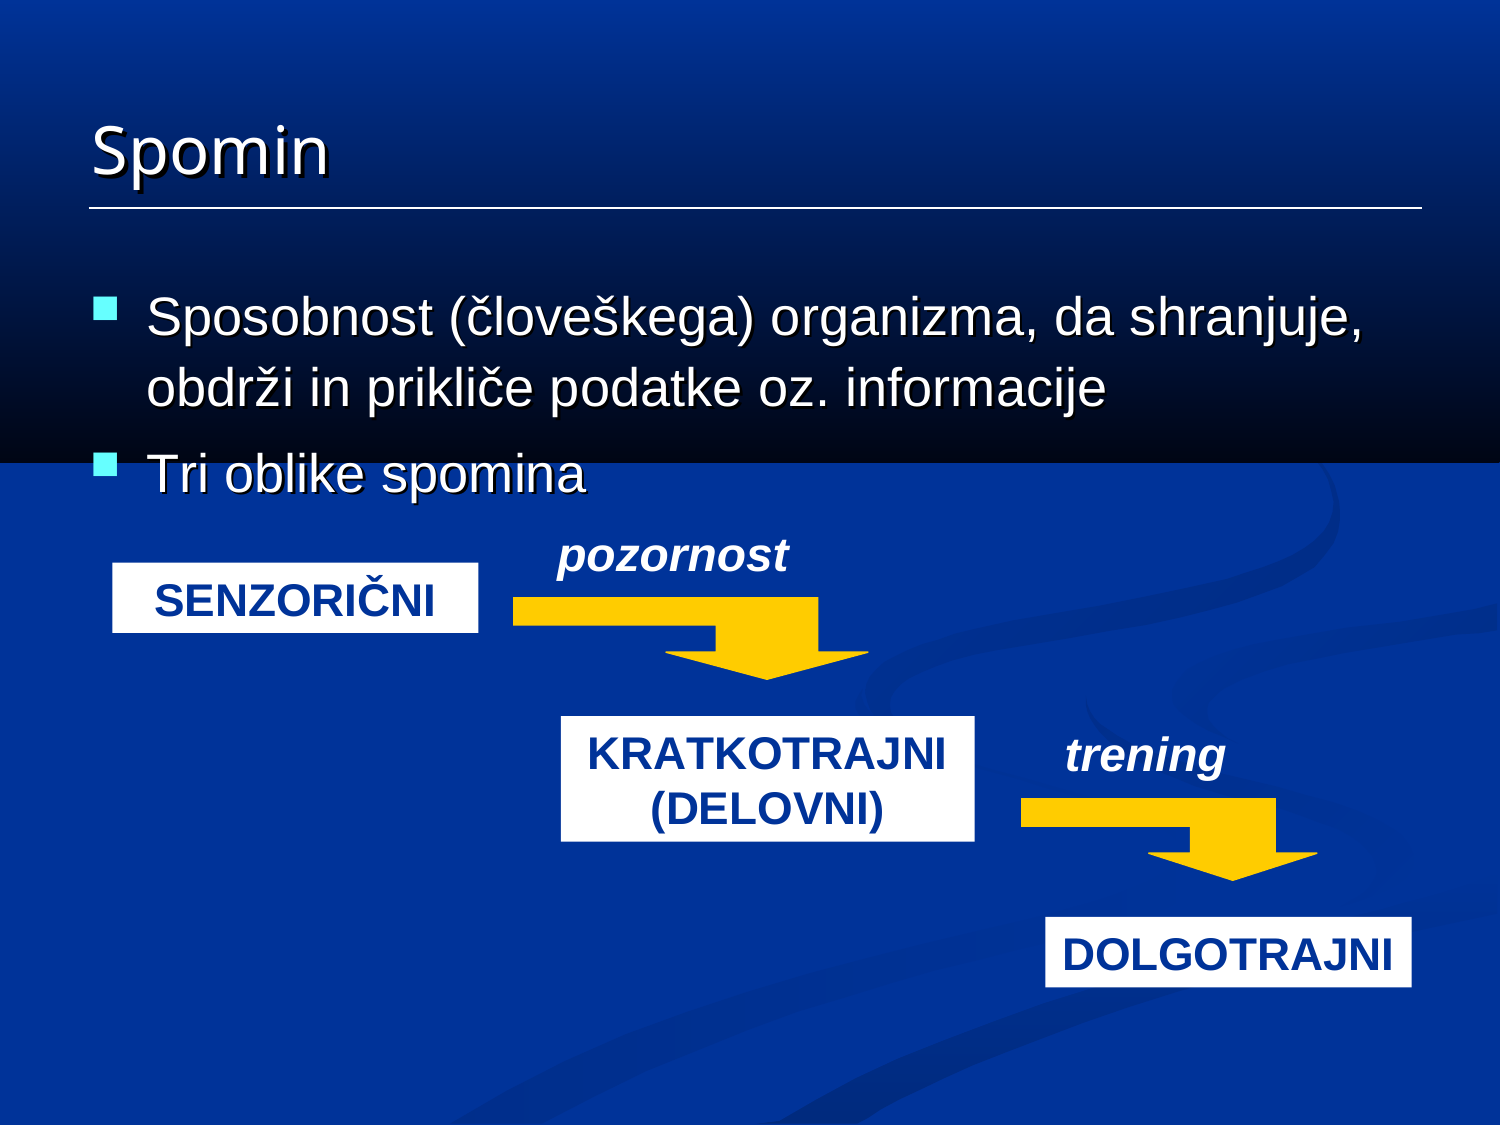

Spomin
# Sposobnost (človeškega) organizma, da shranjuje, obdrži in prikliče podatke oz. informacije
Tri oblike spomina
pozornost
SENZORIČNI
KRATKOTRAJNI (DELOVNI)
trening
DOLGOTRAJNI